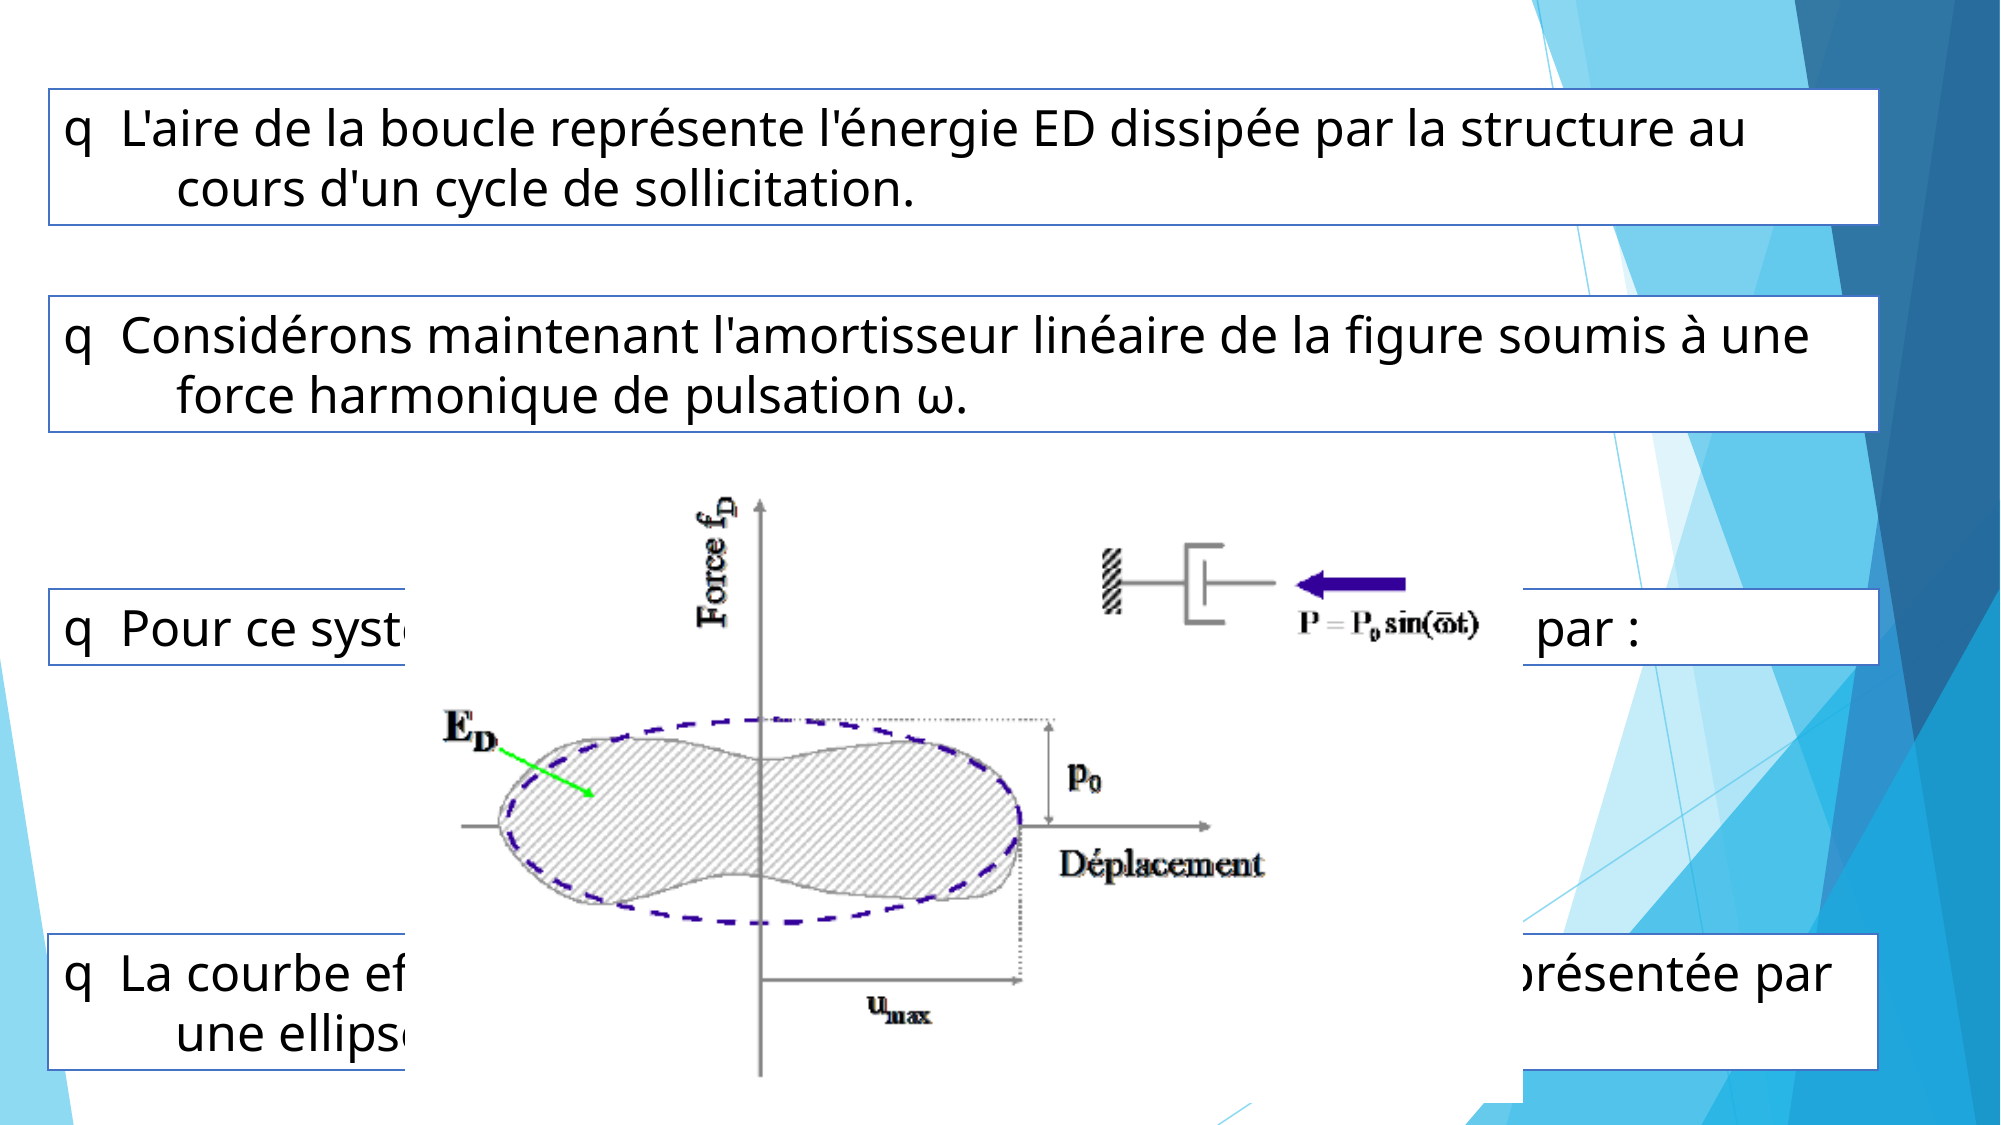

L'aire de la boucle représente l'énergie ED dissipée par la structure au cours d'un cycle de sollicitation.
Considérons maintenant l'amortisseur linéaire de la figure soumis à une force harmonique de pulsation ω.
Pour ce système, la constante de l'amortisseur c est donnée par :
La courbe effort-déplacement décrite par ce système est représentée par une ellipse, figurée en trait pointillé sur la figure.